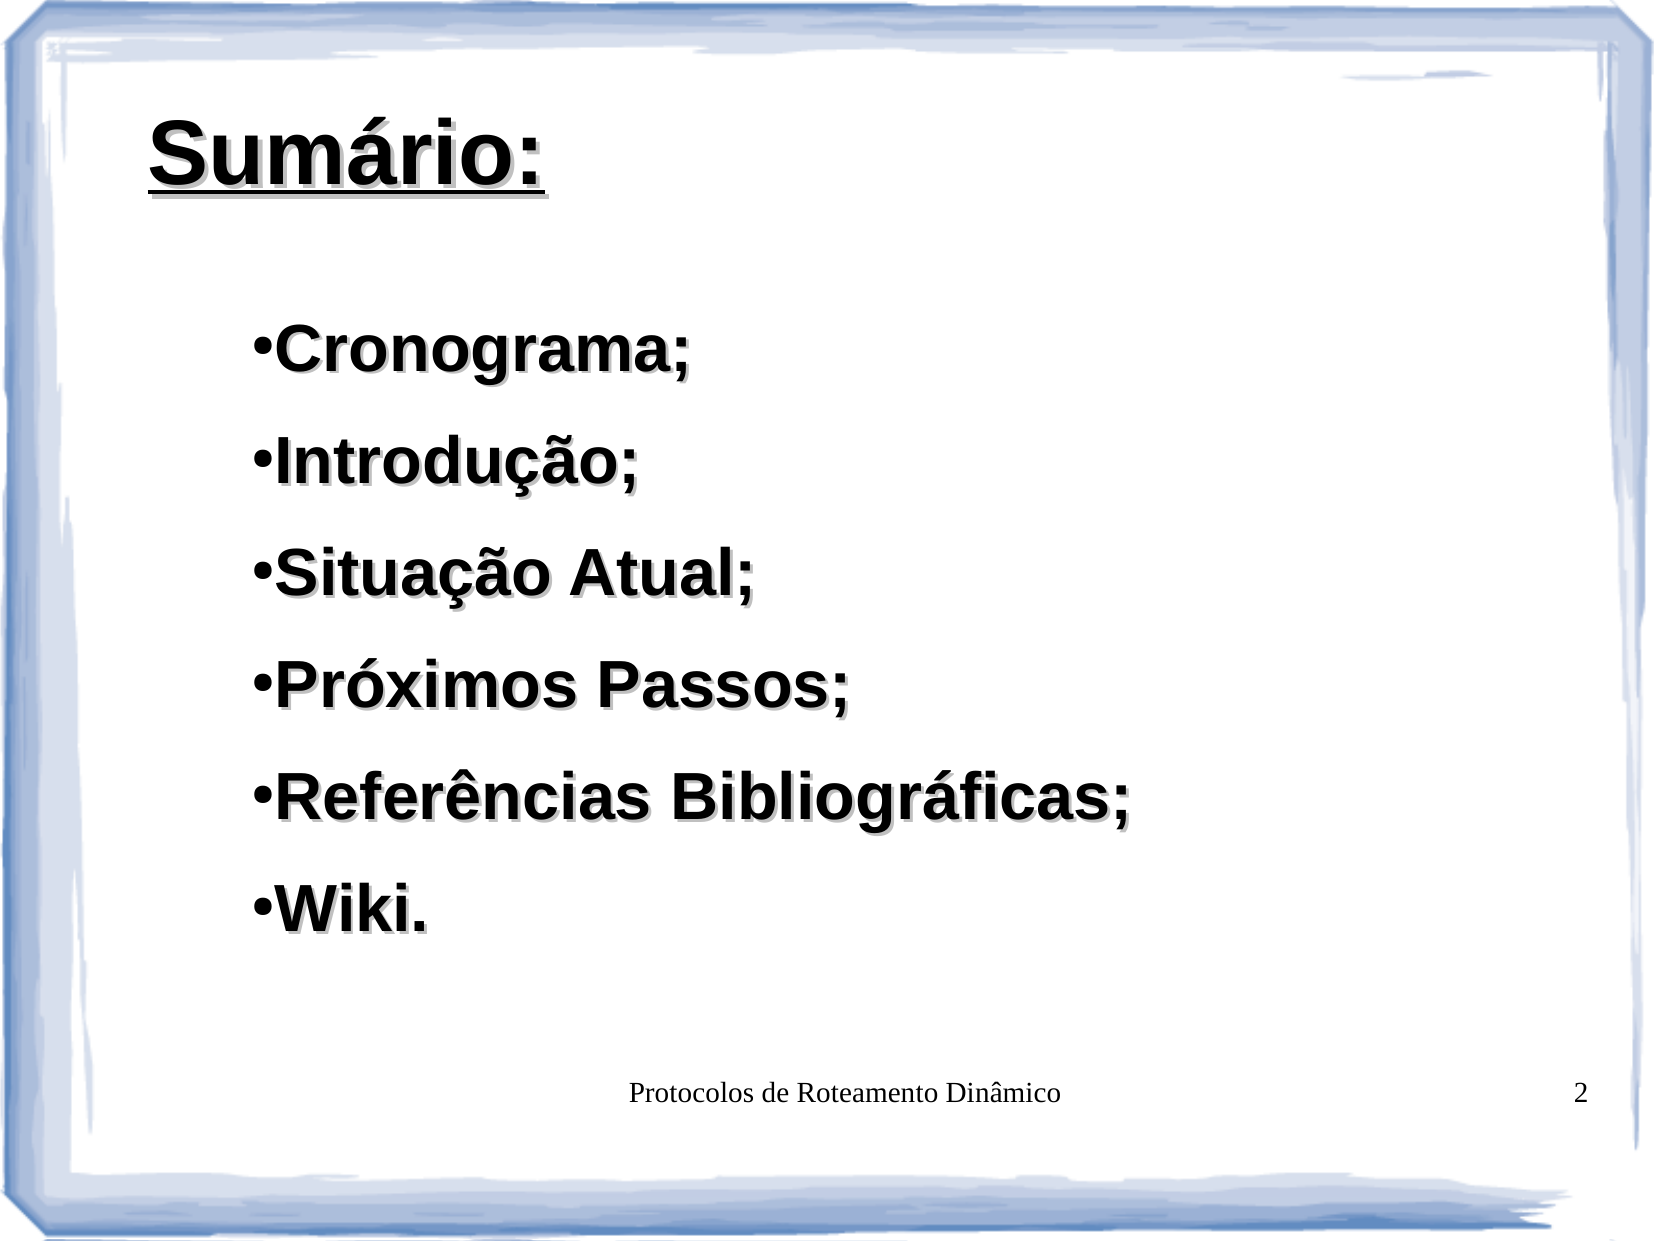

# Sumário:
Cronograma;
Introdução;
Situação Atual;
Próximos Passos;
Referências Bibliográficas;
Wiki.
Protocolos de Roteamento Dinâmico
2